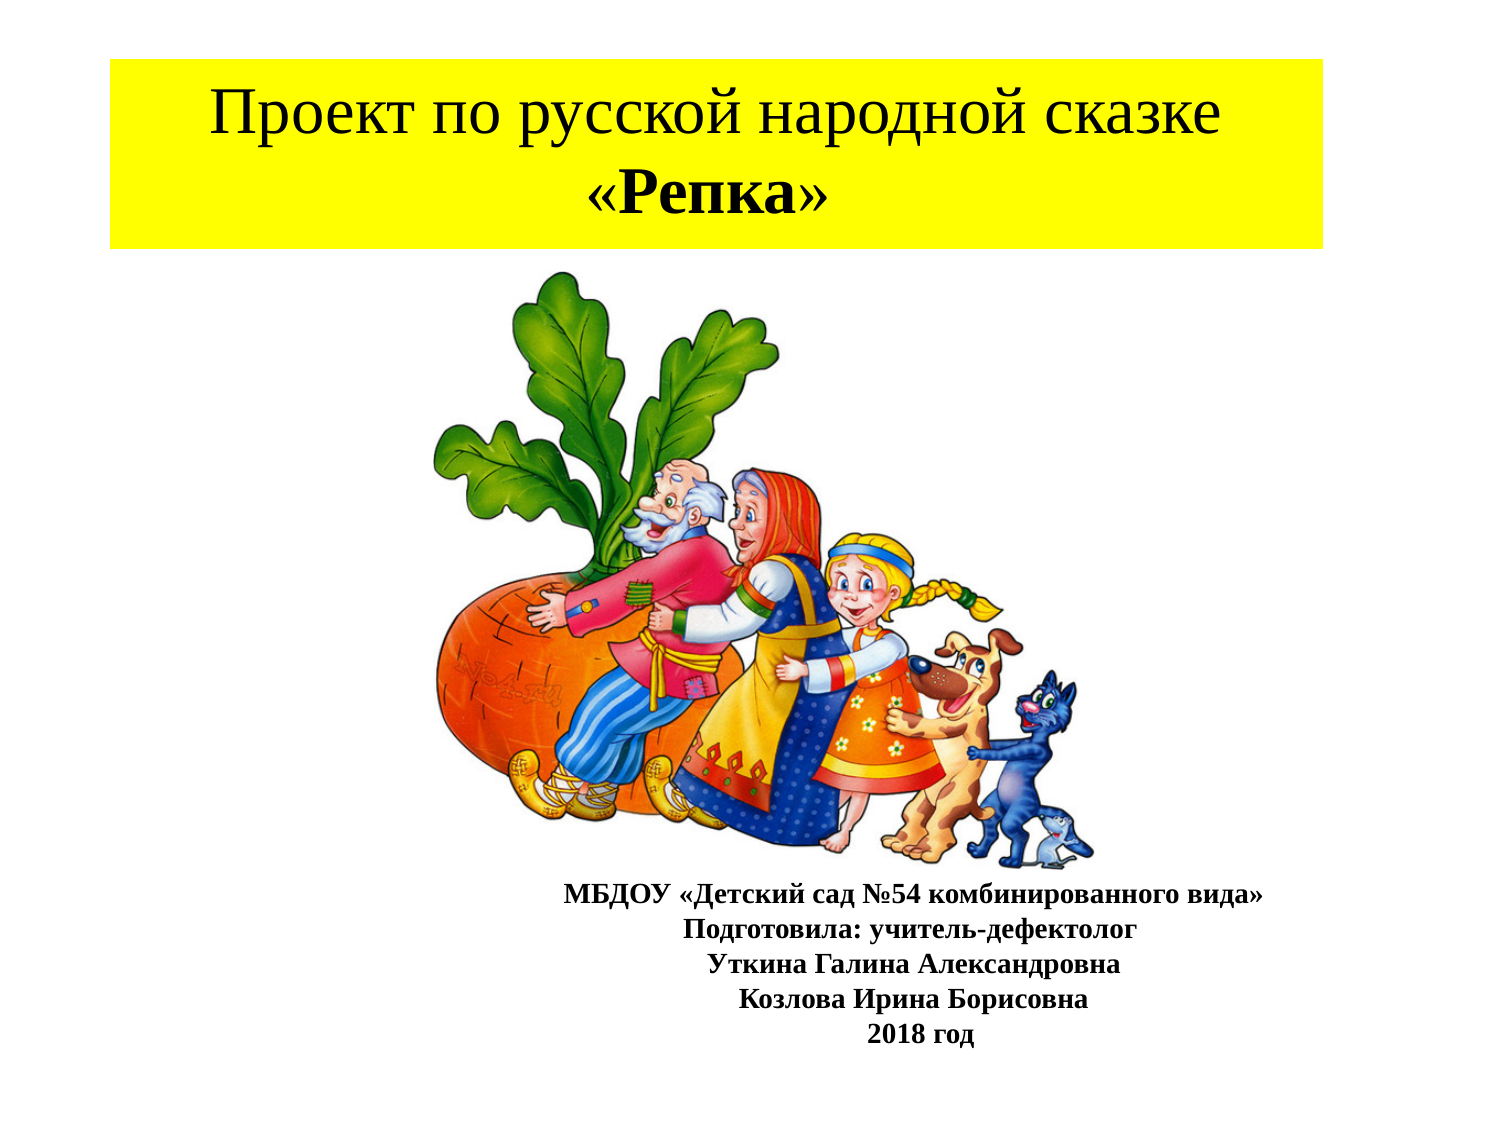

# Проект по русской народной сказке «Репка»
МБДОУ «Детский сад №54 комбинированного вида»
Подготовила: учитель-дефектолог
Уткина Галина Александровна
Козлова Ирина Борисовна
 2018 год